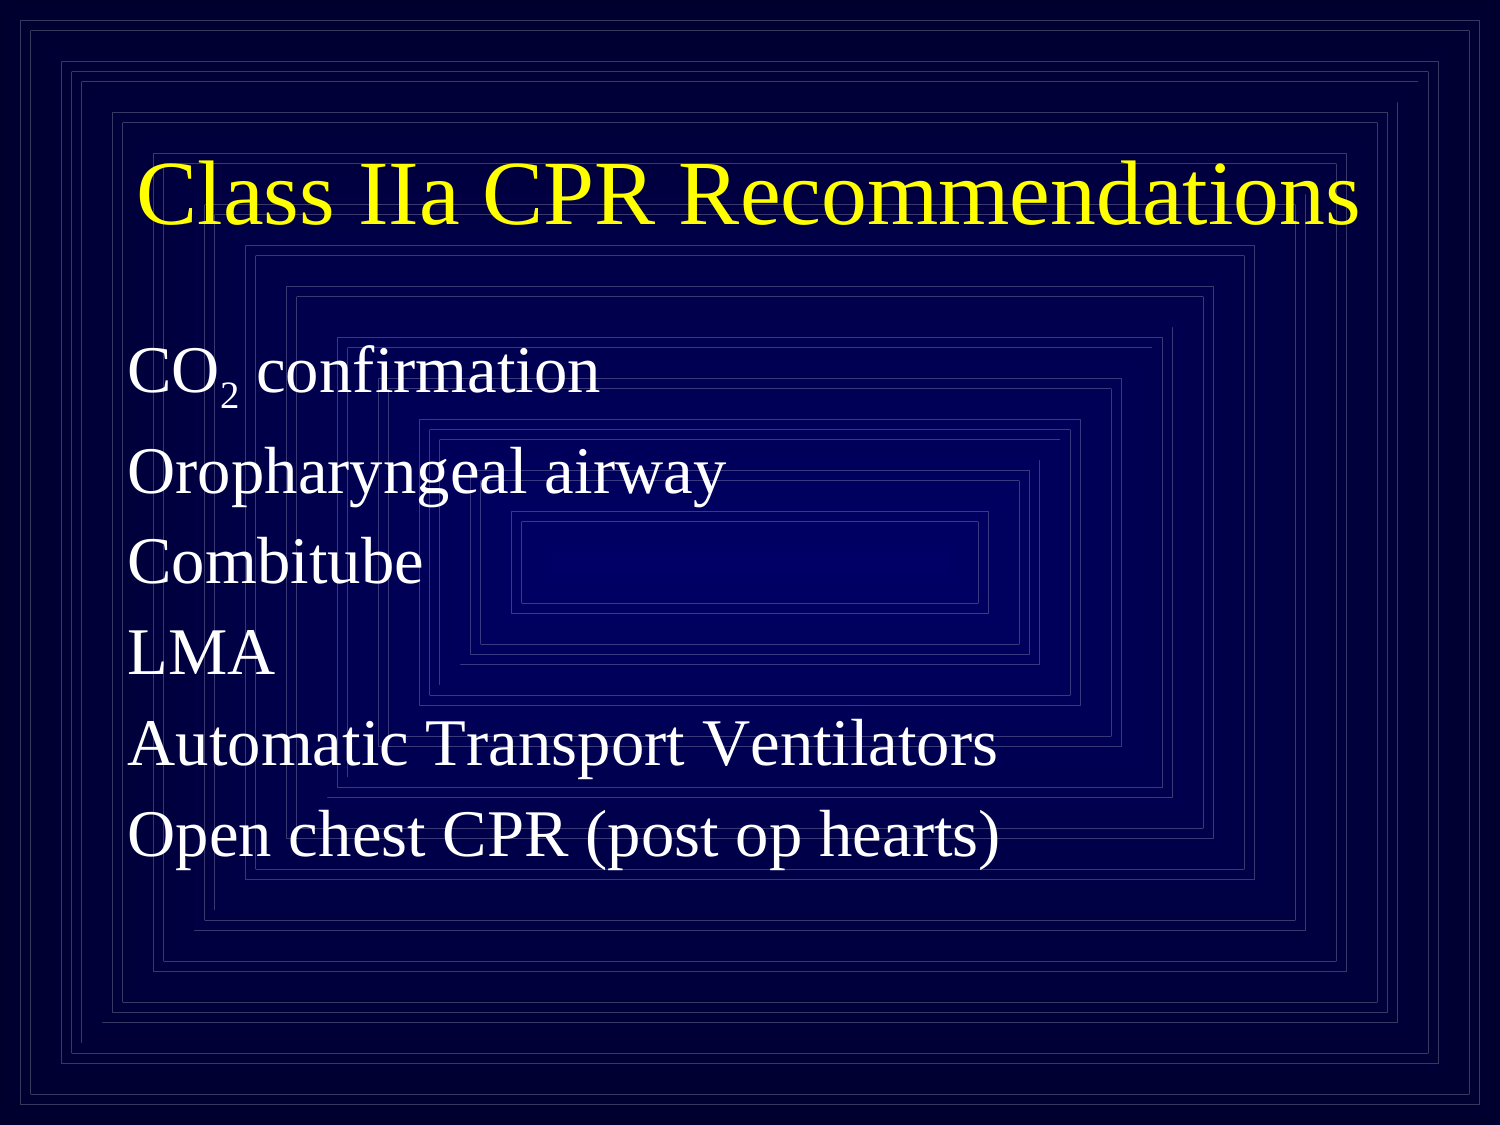

# Class IIa CPR Recommendations
CO2 confirmation
Oropharyngeal airway
Combitube
LMA
Automatic Transport Ventilators
Open chest CPR (post op hearts)